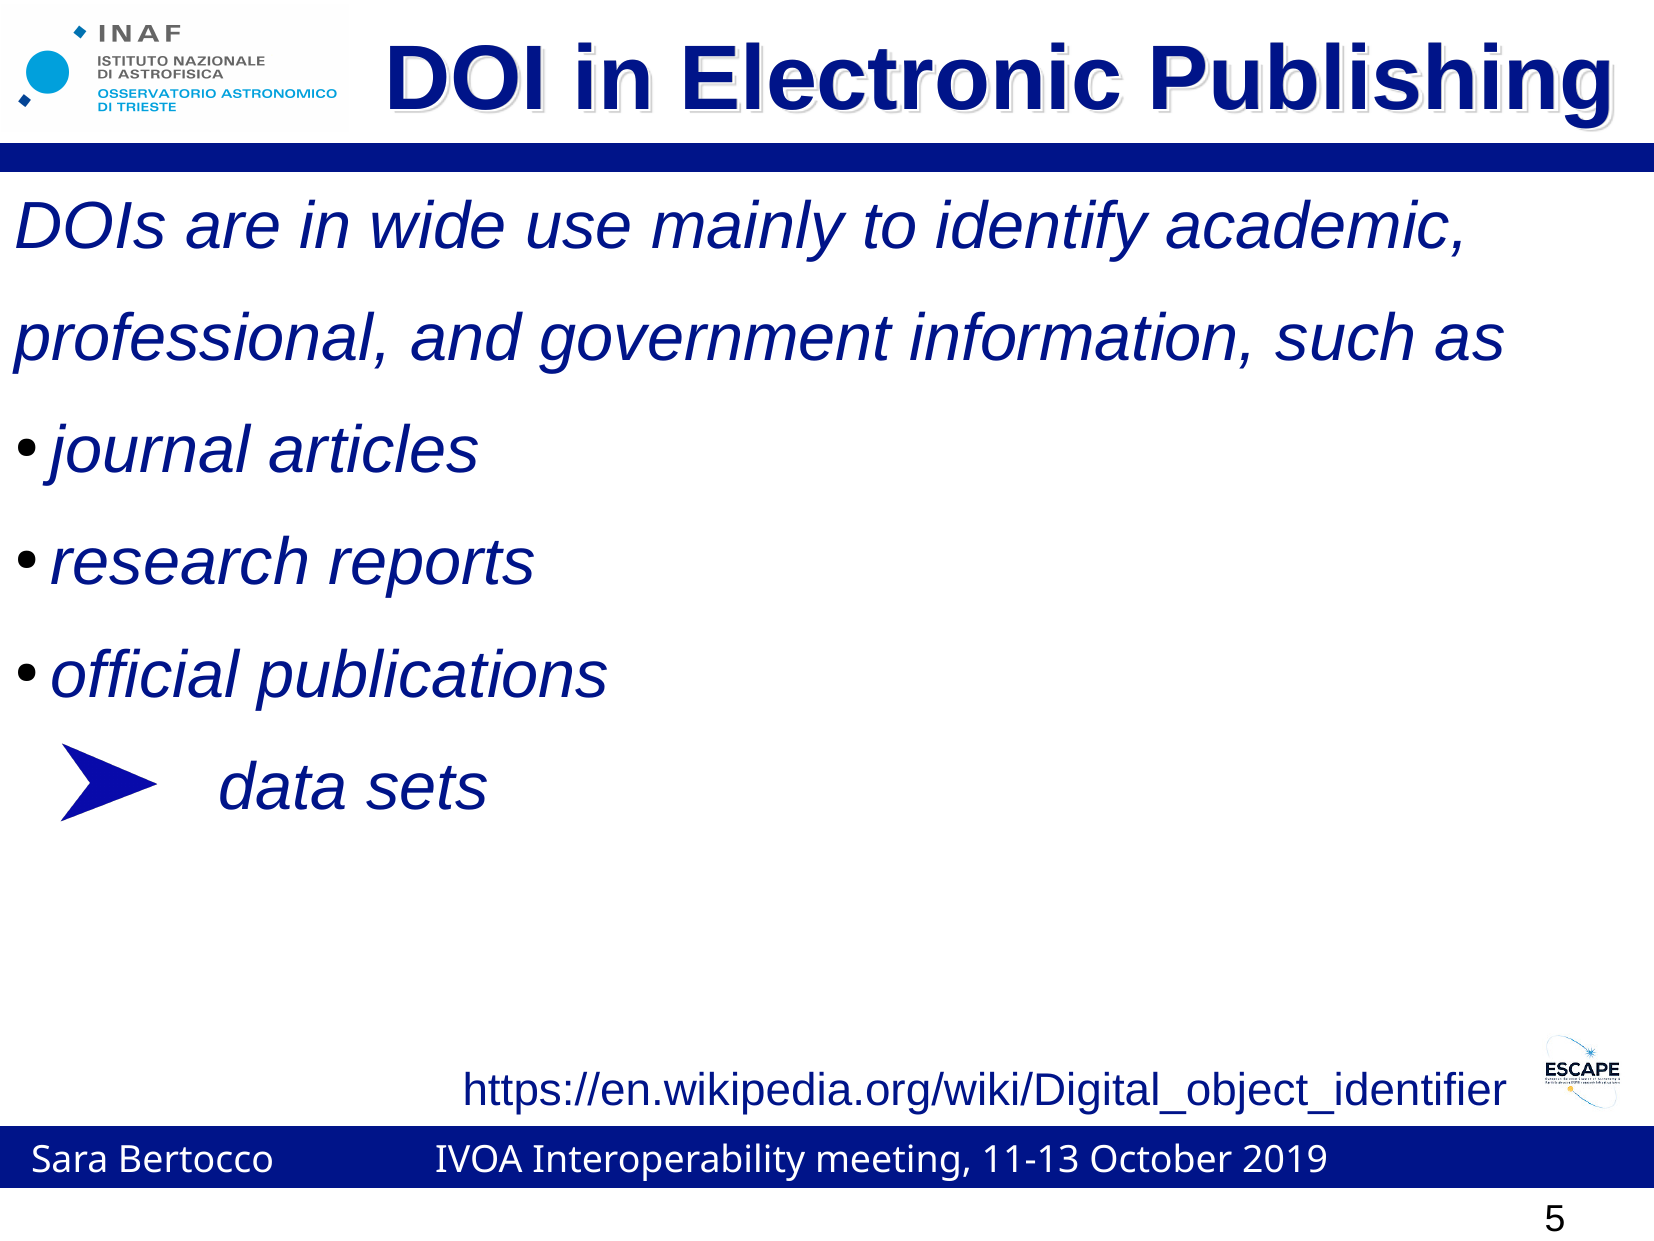

# DOI in Electronic Publishing
DOIs are in wide use mainly to identify academic, professional, and government information, such as
journal articles
research reports
official publications
	 data sets
https://en.wikipedia.org/wiki/Digital_object_identifier
Sara Bertocco		 IVOA Interoperability meeting, 11-13 October 2019